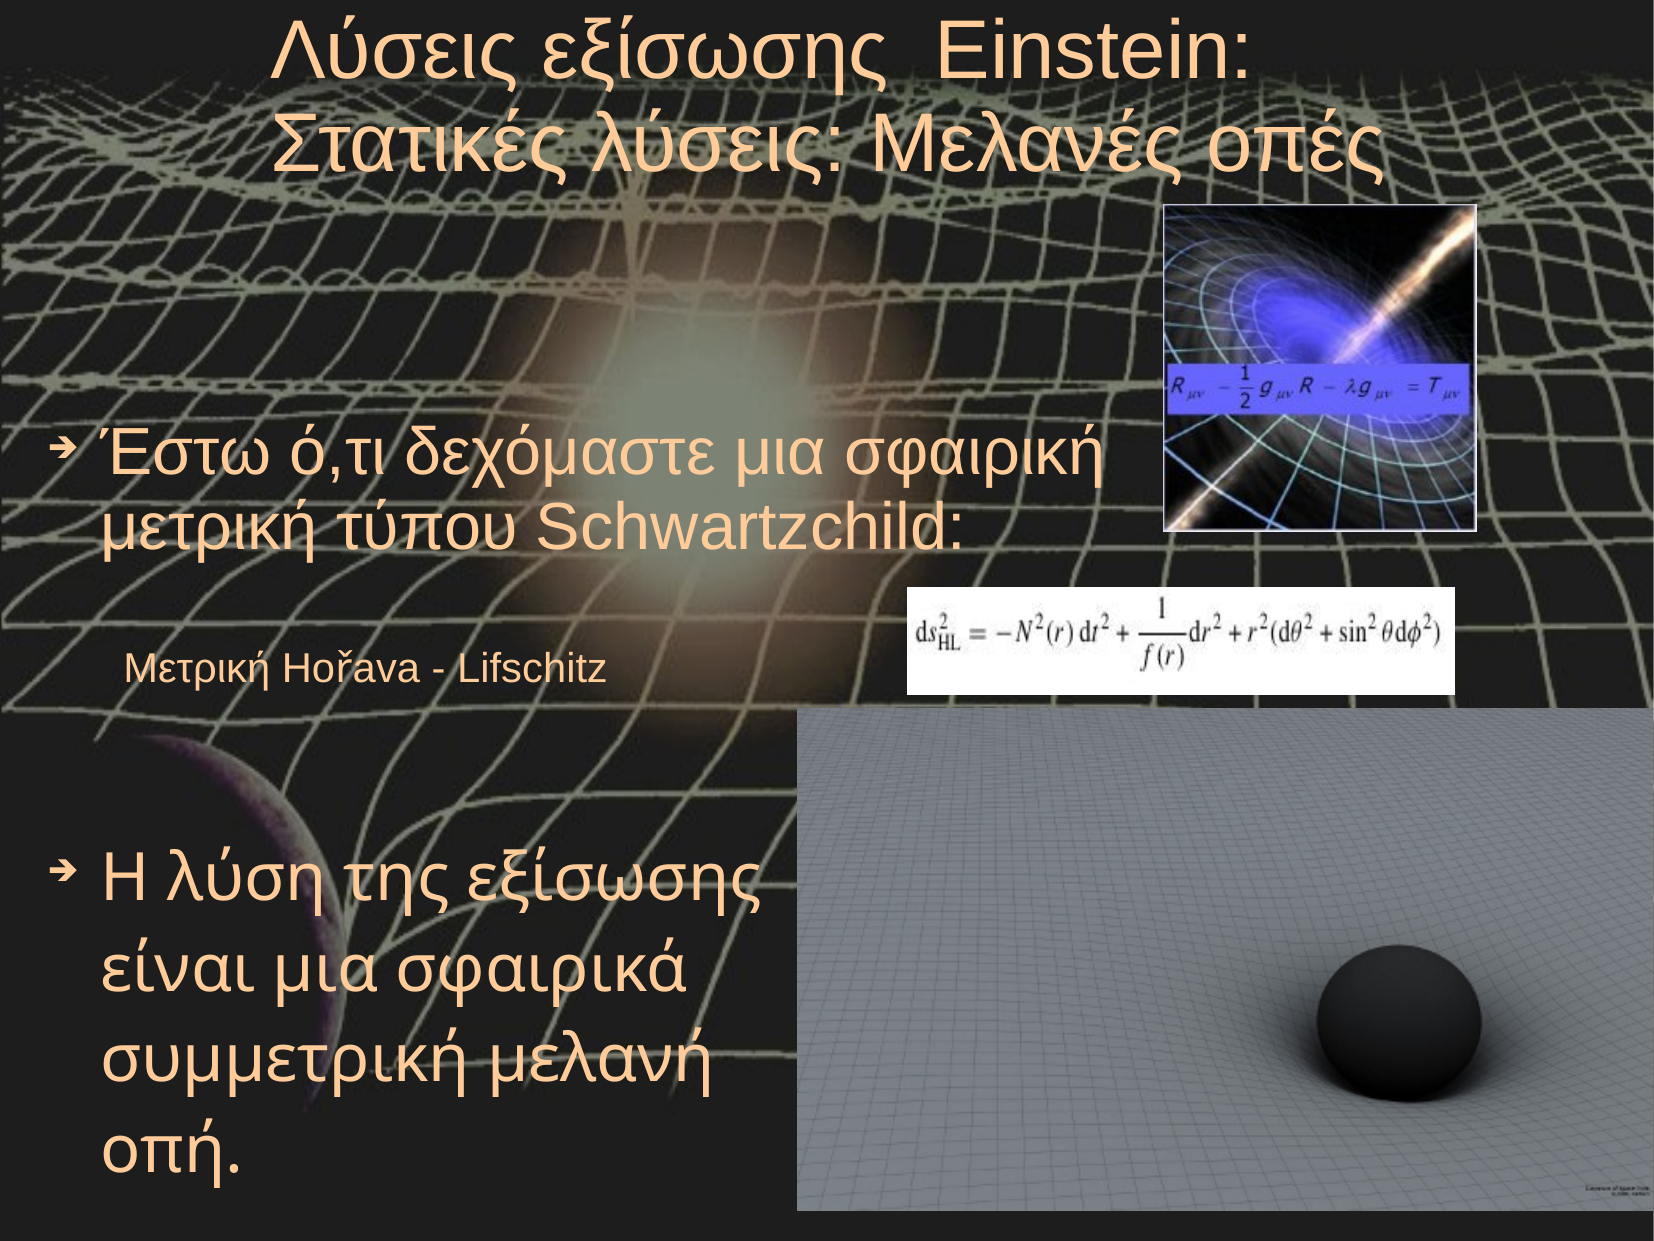

# Λύσεις εξίσωσης Einstein: Στατικές λύσεις: Μελανές οπές
Έστω ό,τι δεχόμαστε μια σφαιρική μετρική τύπου Schwartzchild:
 Μετρική Hořava - Lifschitz
Η λύση της εξίσωσης
είναι μια σφαιρικά
συμμετρική μελανή
οπή.